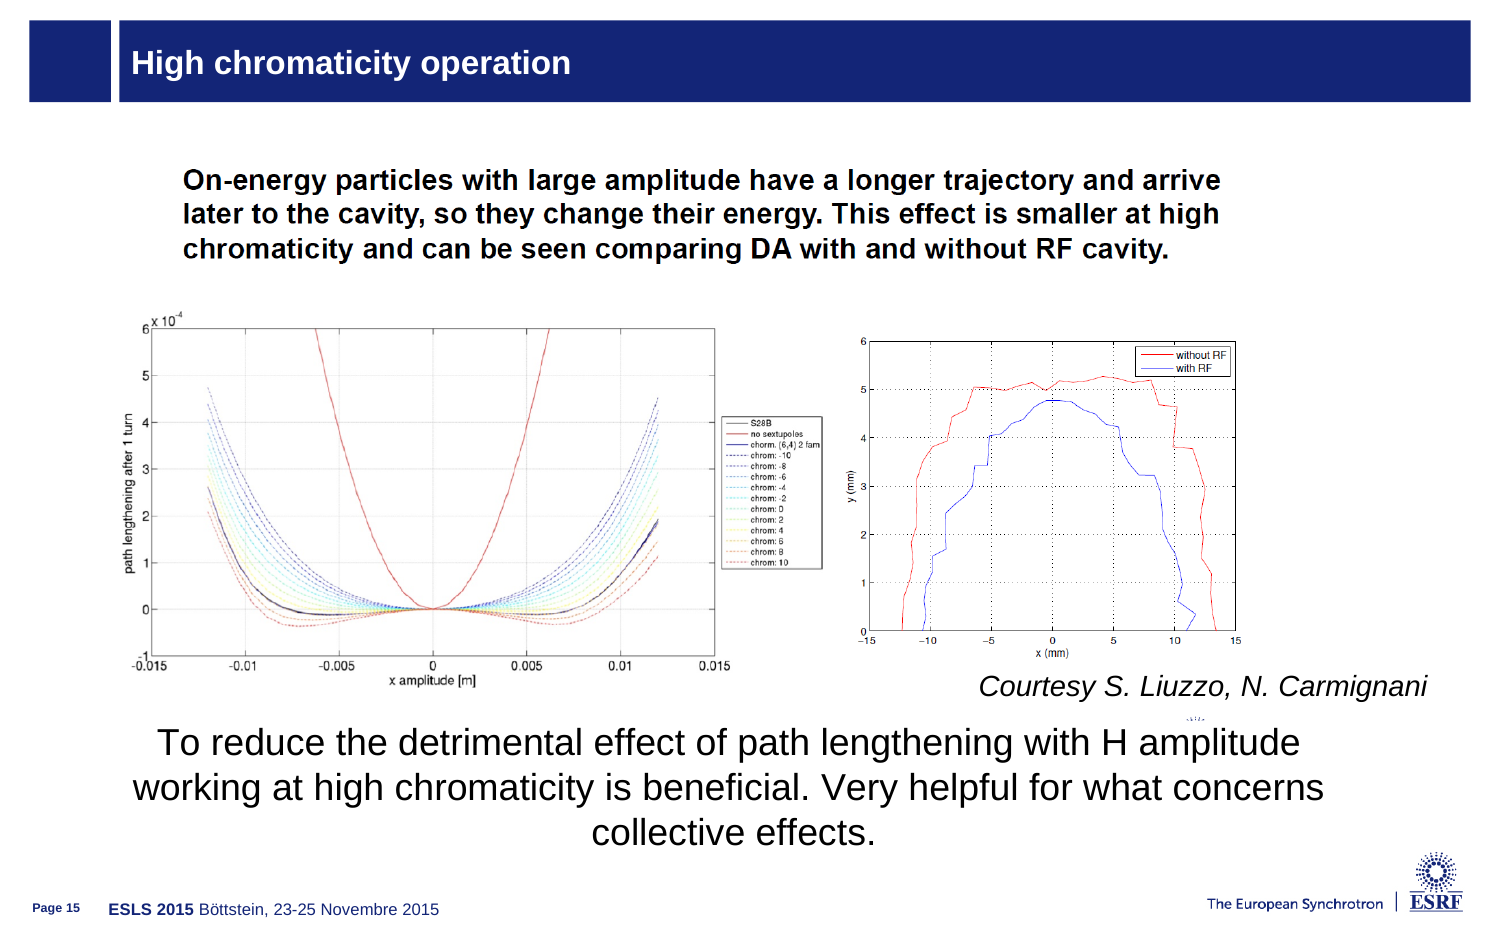

# High chromaticity operation
Courtesy S. Liuzzo, N. Carmignani
To reduce the detrimental effect of path lengthening with H amplitude working at high chromaticity is beneficial. Very helpful for what concerns collective effects.
Page
ESLS 2015 Böttstein, 23-25 Novembre 2015